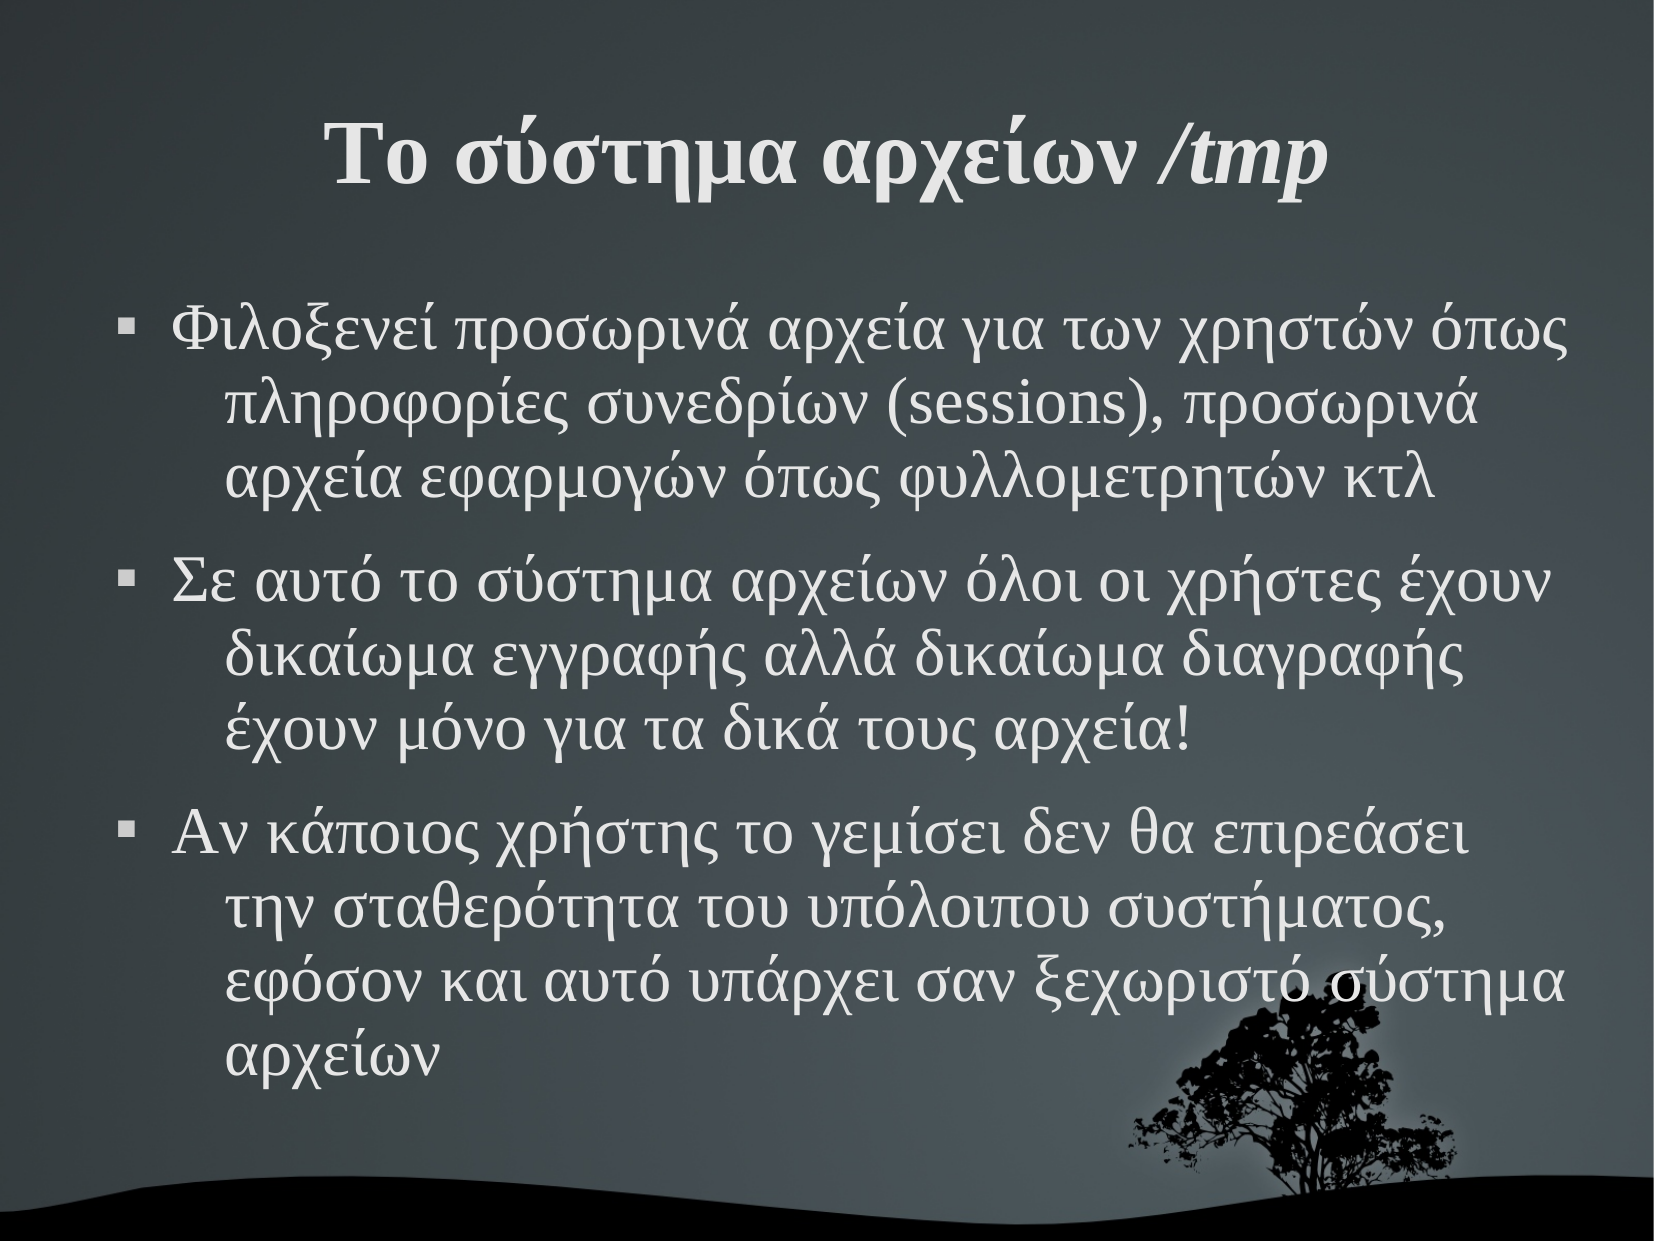

Το σύστημα αρχείων /tmp
# Φιλοξενεί προσωρινά αρχεία για των χρηστών όπως πληροφορίες συνεδρίων (sessions), προσωρινά αρχεία εφαρμογών όπως φυλλομετρητών κτλ
Σε αυτό το σύστημα αρχείων όλοι οι χρήστες έχουν δικαίωμα εγγραφής αλλά δικαίωμα διαγραφής έχουν μόνο για τα δικά τους αρχεία!
Αν κάποιος χρήστης το γεμίσει δεν θα επιρεάσει την σταθερότητα του υπόλοιπου συστήματος, εφόσον και αυτό υπάρχει σαν ξεχωριστό σύστημα αρχείων